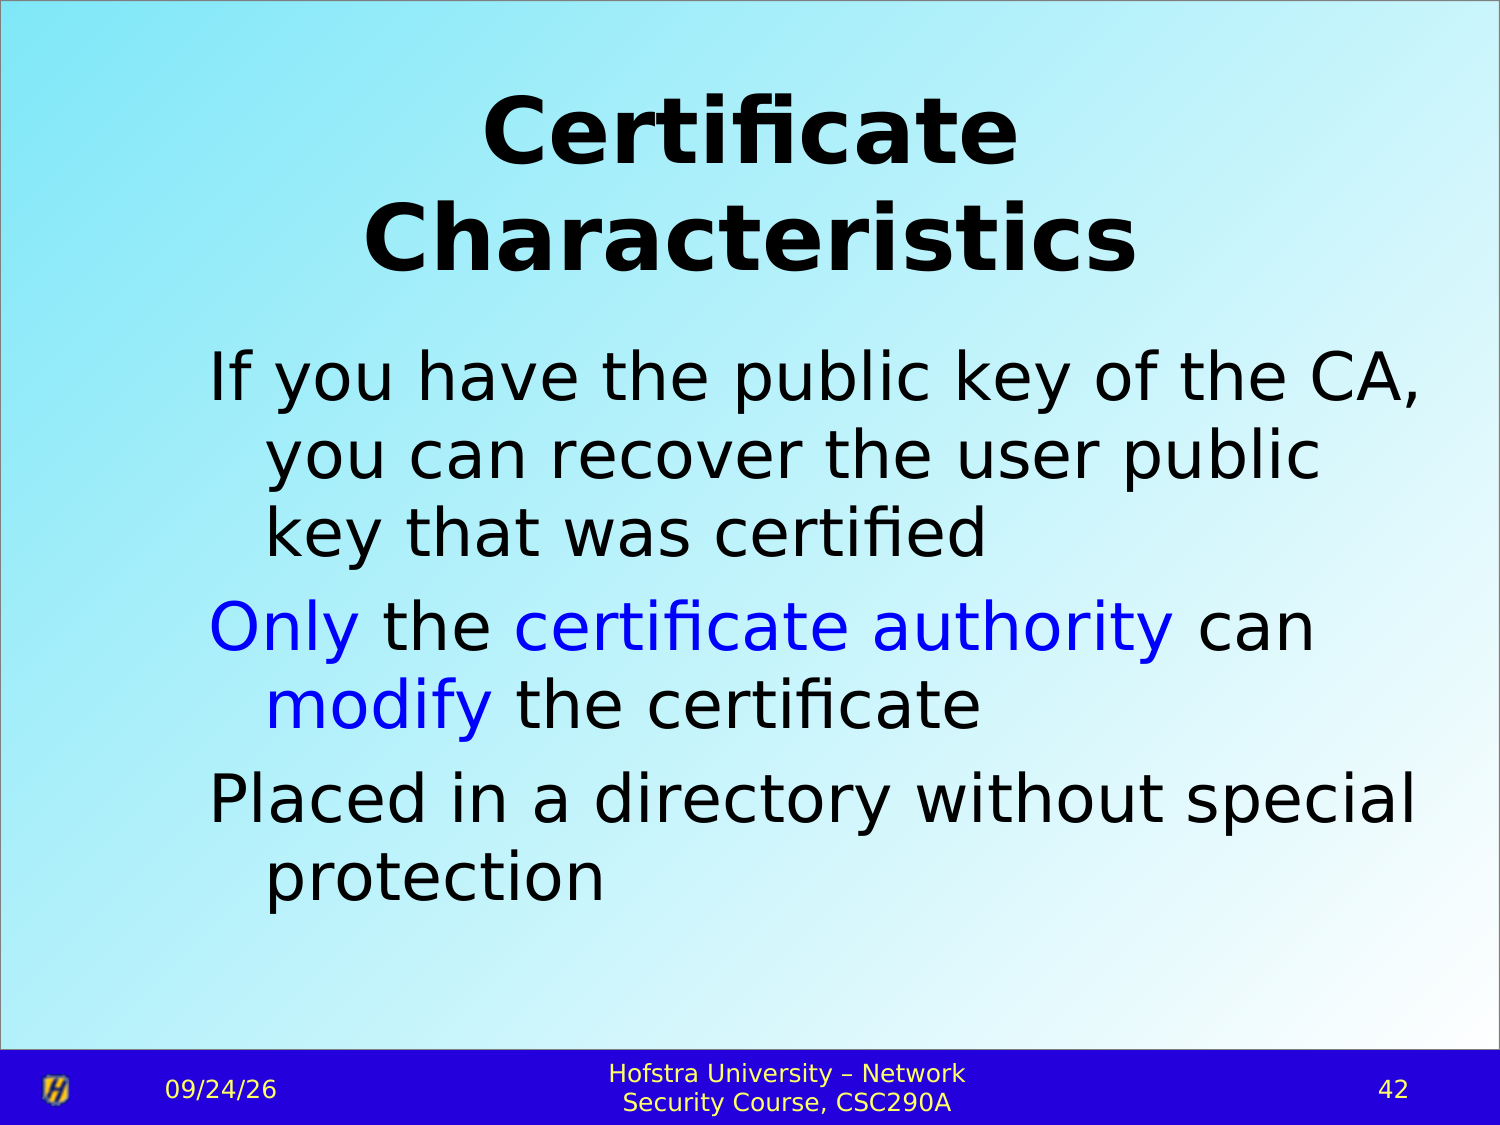

# Certificate Characteristics
If you have the public key of the CA, you can recover the user public key that was certified
Only the certificate authority can modify the certificate
Placed in a directory without special protection
42